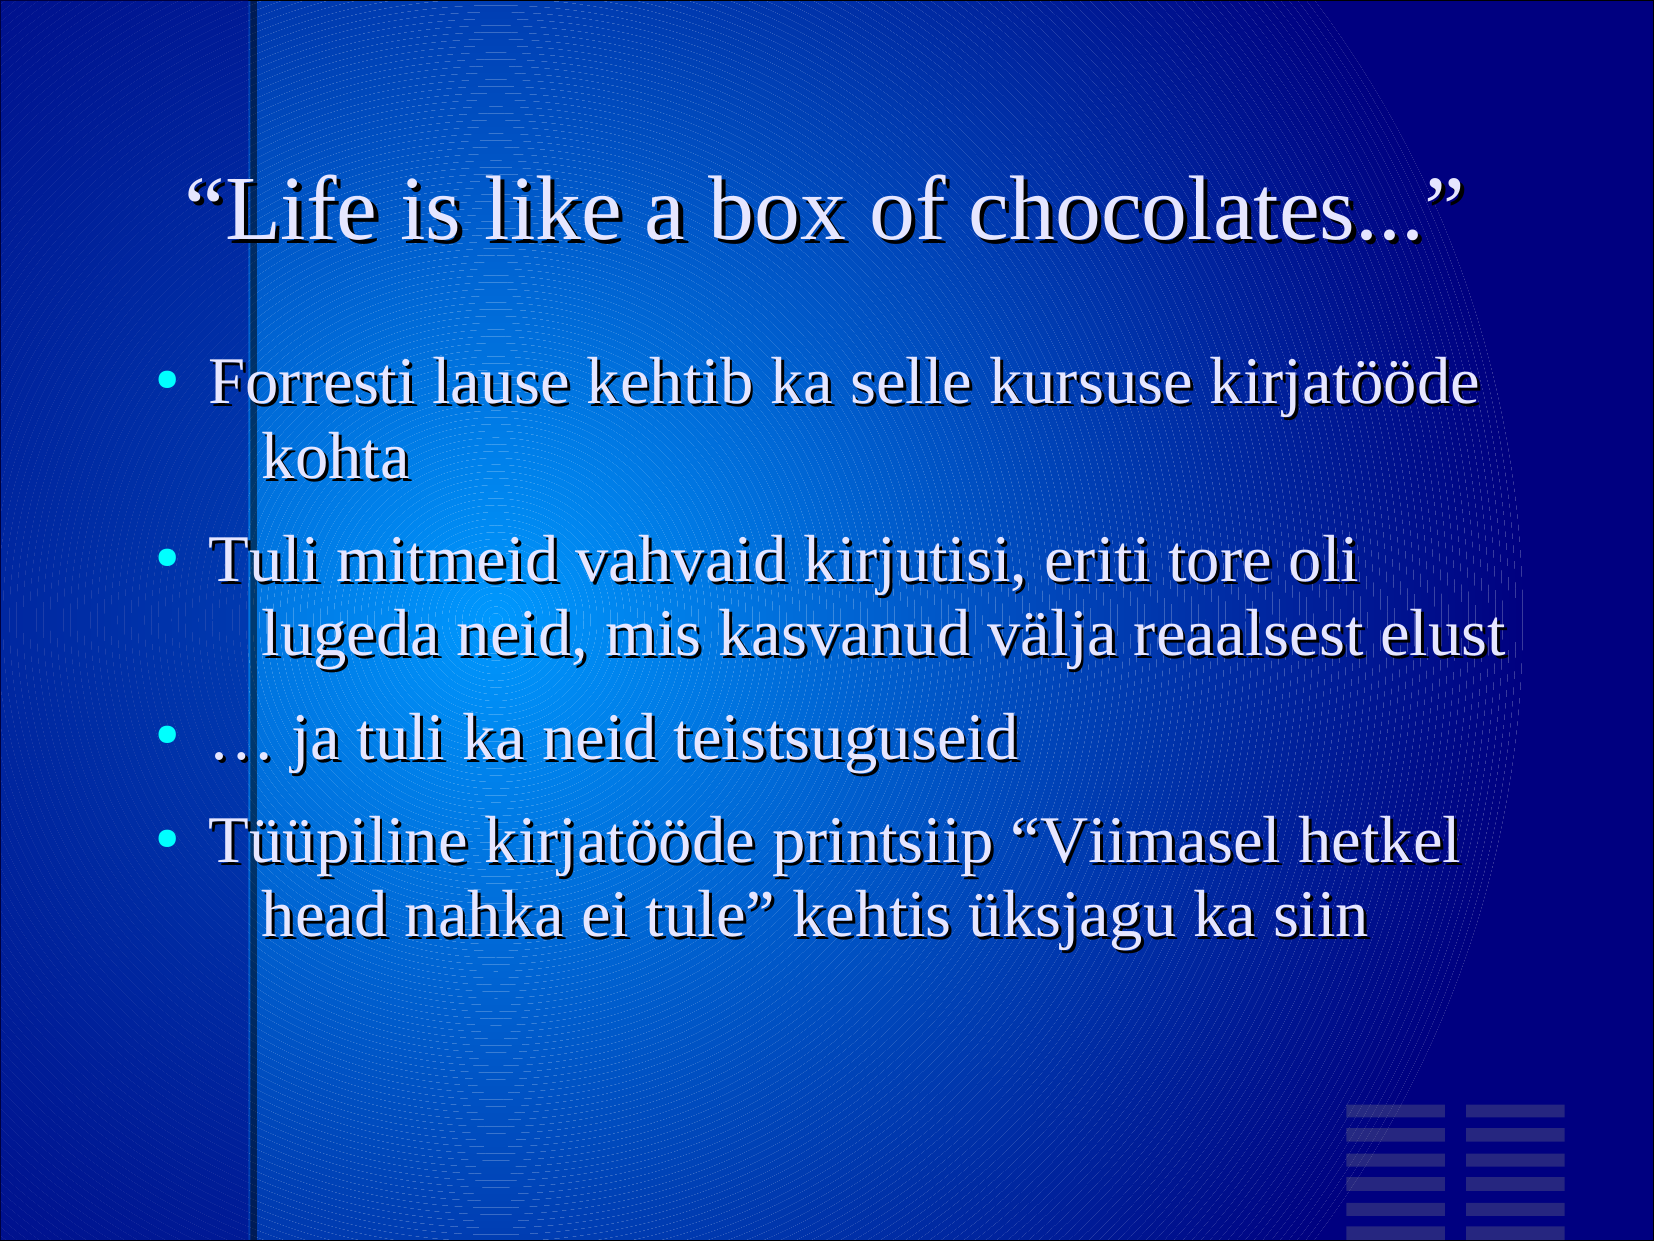

# “Life is like a box of chocolates...”
Forresti lause kehtib ka selle kursuse kirjatööde kohta
Tuli mitmeid vahvaid kirjutisi, eriti tore oli lugeda neid, mis kasvanud välja reaalsest elust
… ja tuli ka neid teistsuguseid
Tüüpiline kirjatööde printsiip “Viimasel hetkel head nahka ei tule” kehtis üksjagu ka siin